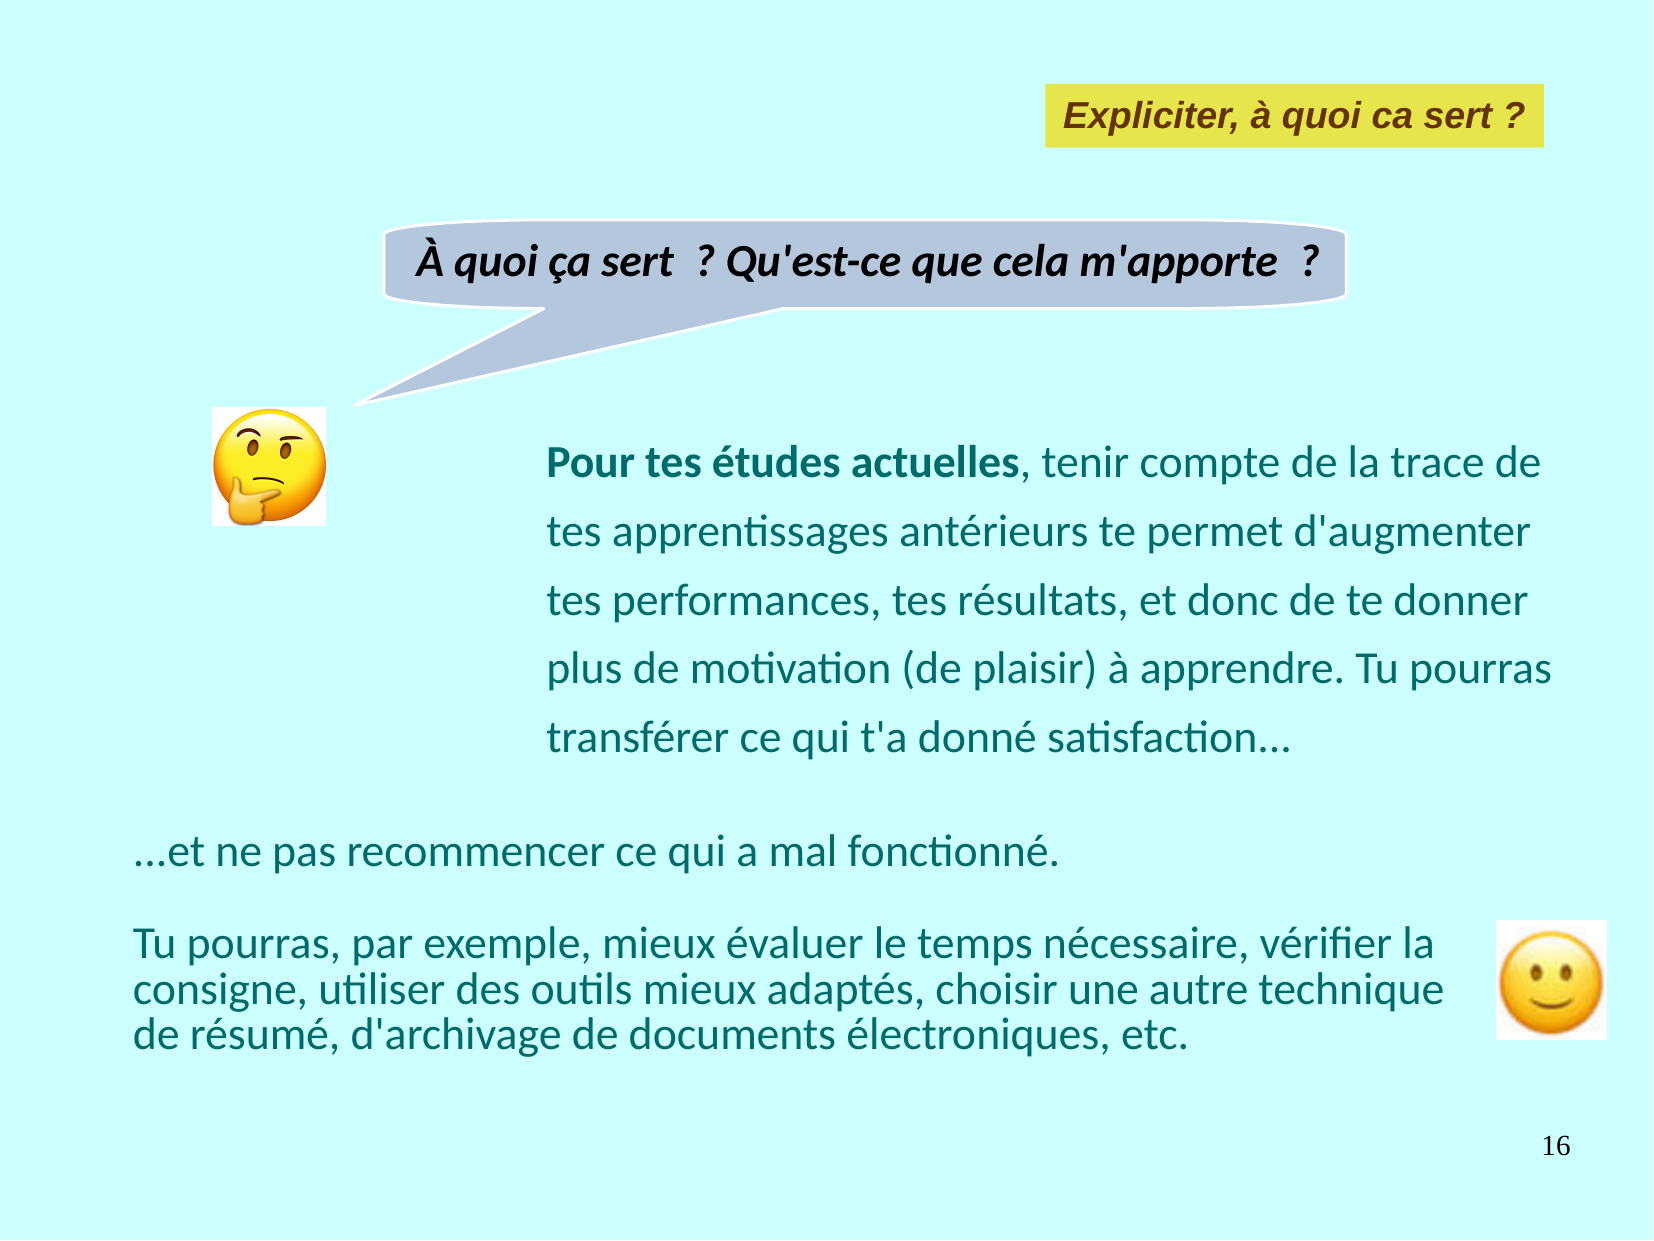

Expliciter, à quoi ca sert ?
À quoi ça sert  ? Qu'est-ce que cela m'apporte  ?
Pour tes études actuelles, tenir compte de la trace de tes apprentissages antérieurs te permet d'augmenter tes performances, tes résultats, et donc de te donner plus de motivation (de plaisir) à apprendre. Tu pourras transférer ce qui t'a donné satisfaction...
...et ne pas recommencer ce qui a mal fonctionné.
Tu pourras, par exemple, mieux évaluer le temps nécessaire, vérifier la consigne, utiliser des outils mieux adaptés, choisir une autre technique de résumé, d'archivage de documents électroniques, etc.
16